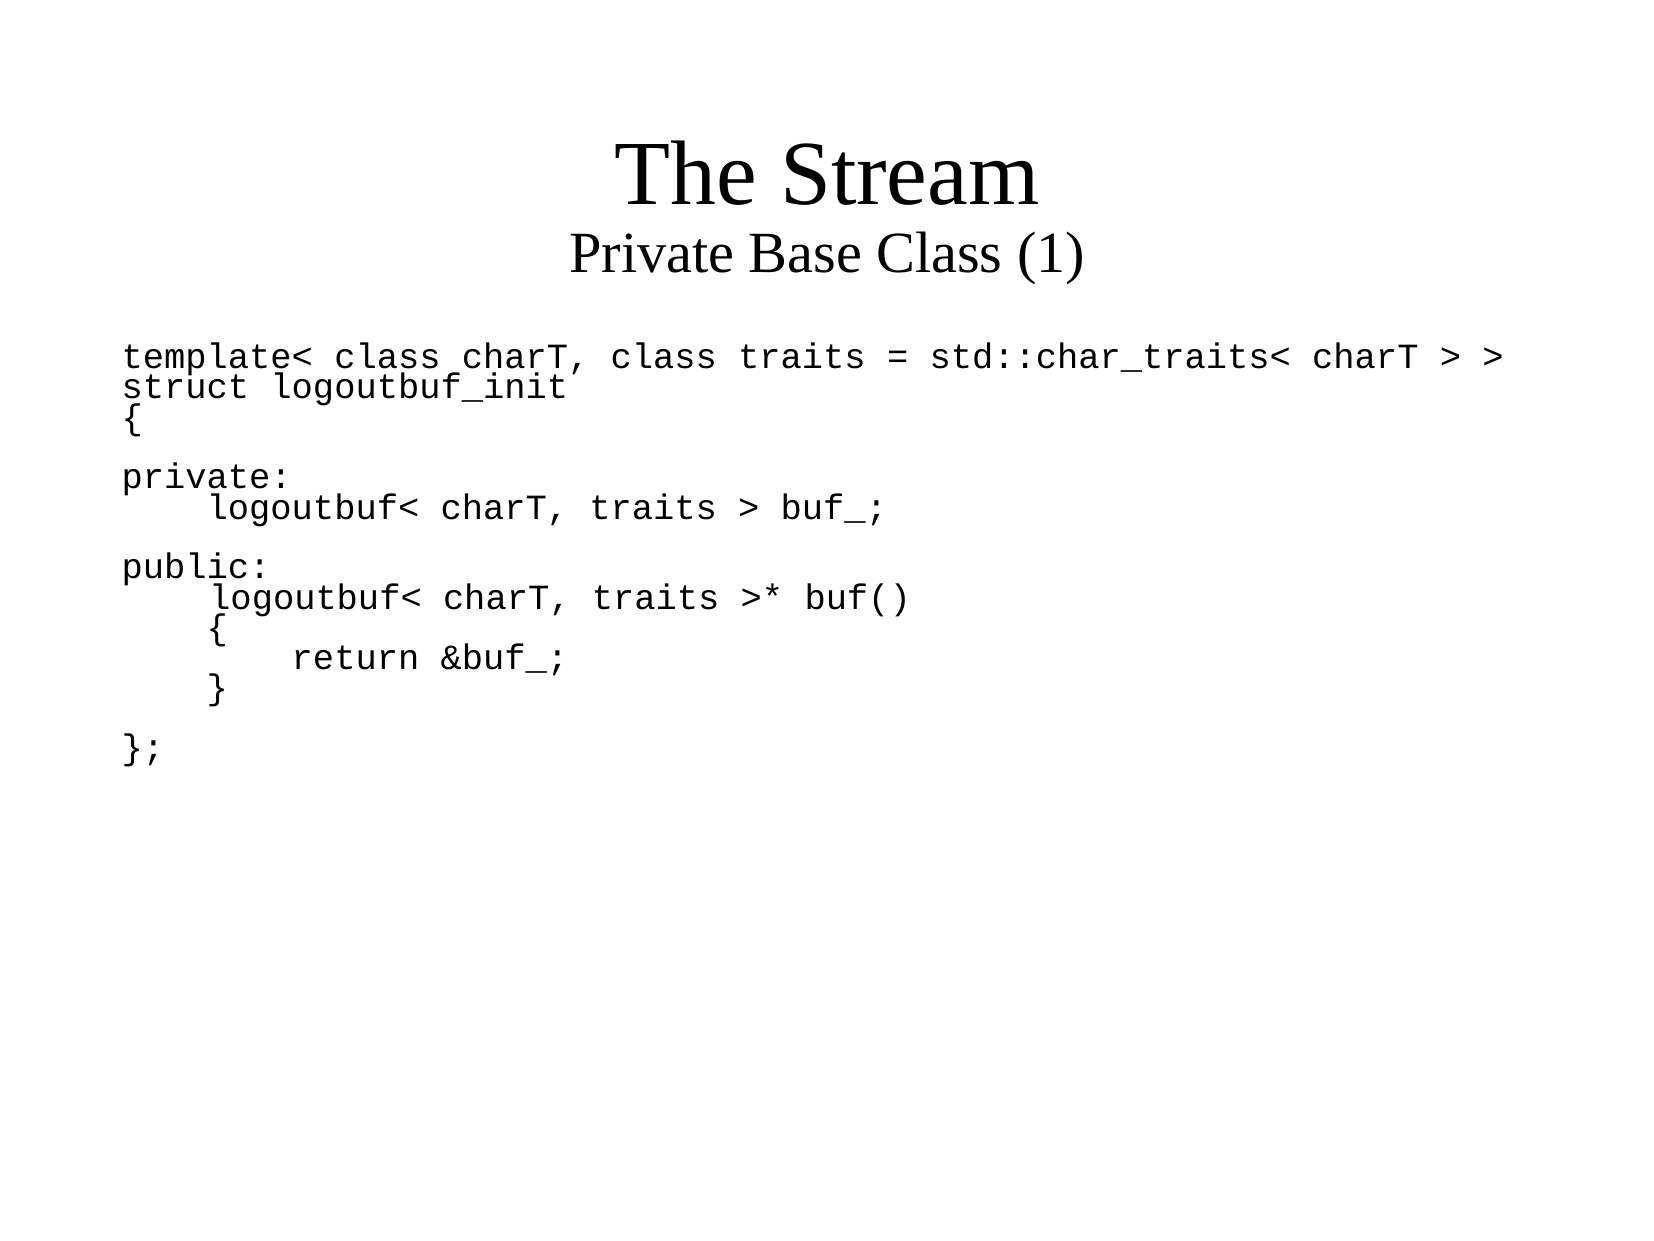

# The Stream Private Base Class (1)
template< class charT, class traits = std::char_traits< charT > >
struct logoutbuf_init
{
private:
 logoutbuf< charT, traits > buf_;
public:
	 logoutbuf< charT, traits >* buf()
 {
 return &buf_;
 }
};